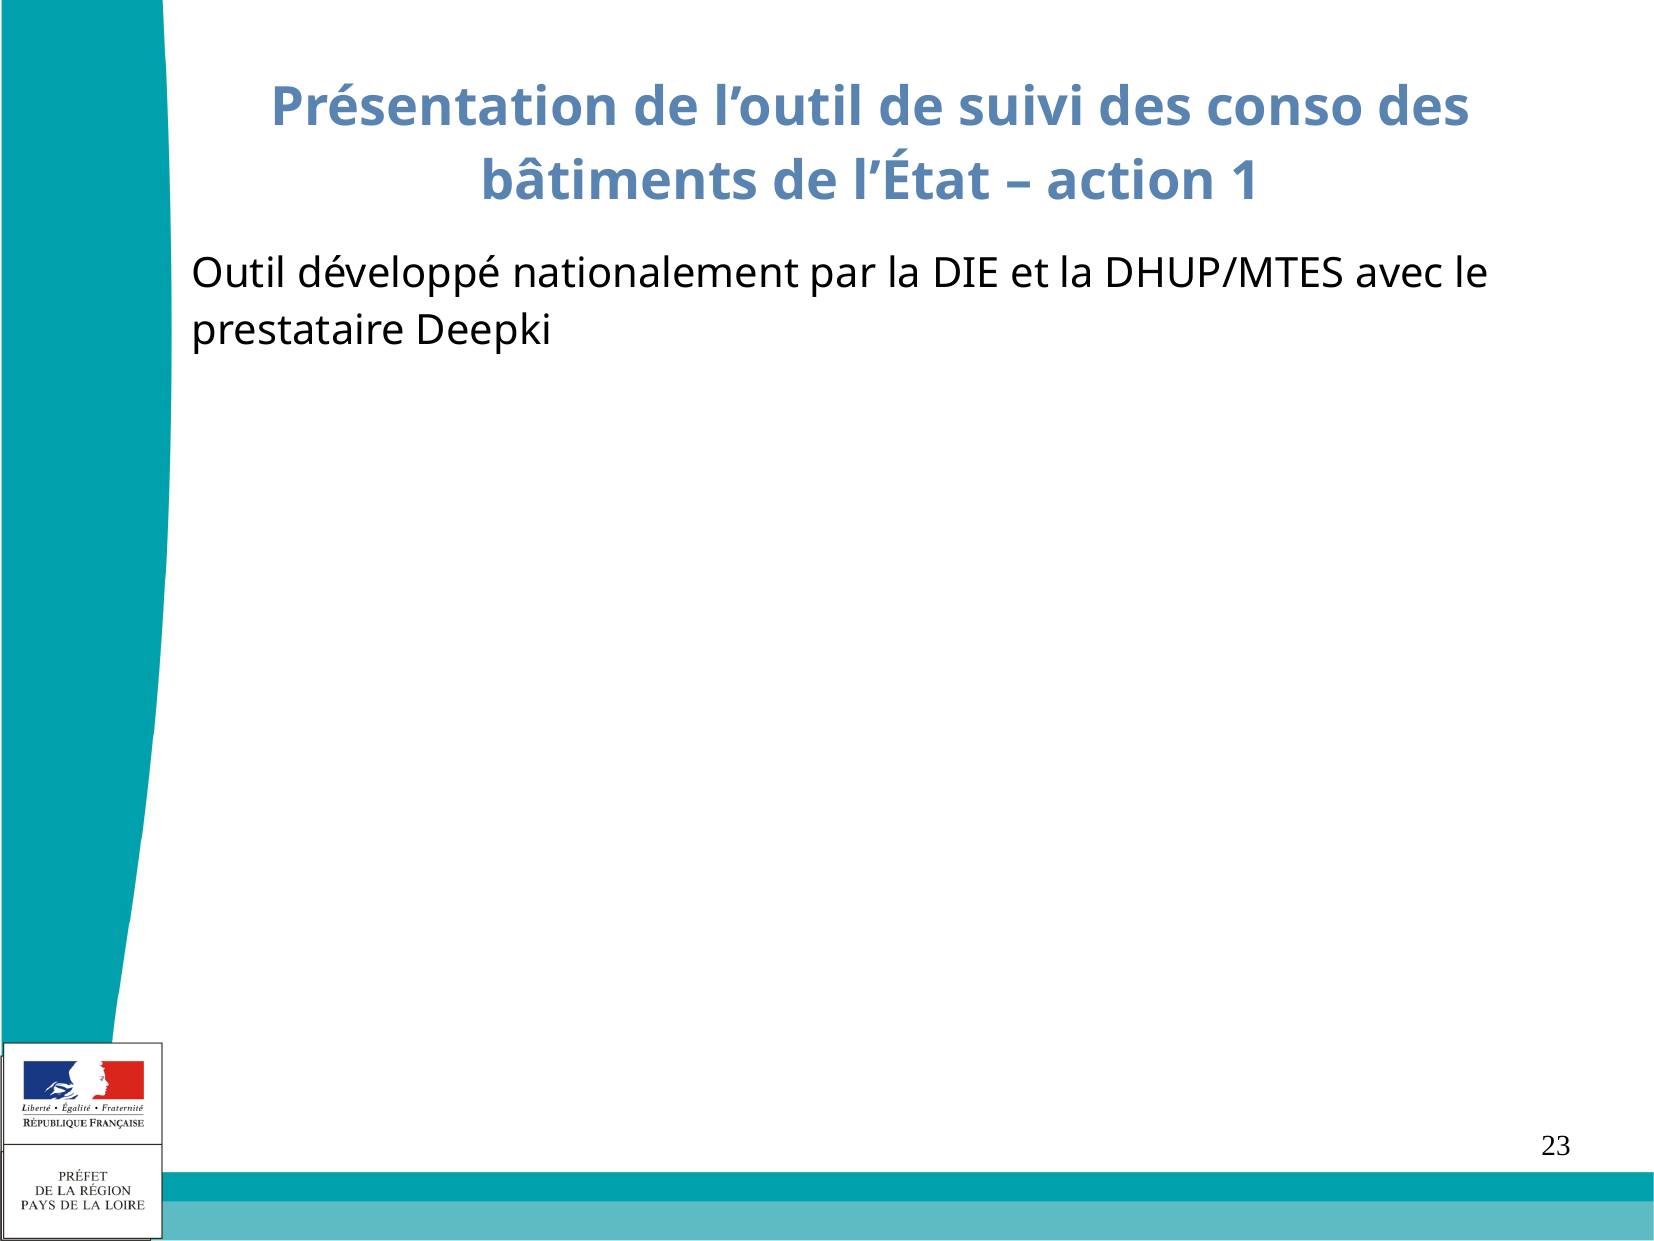

Présentation de l’outil de suivi des conso des bâtiments de l’État – action 1
Outil développé nationalement par la DIE et la DHUP/MTES avec le prestataire Deepki
23